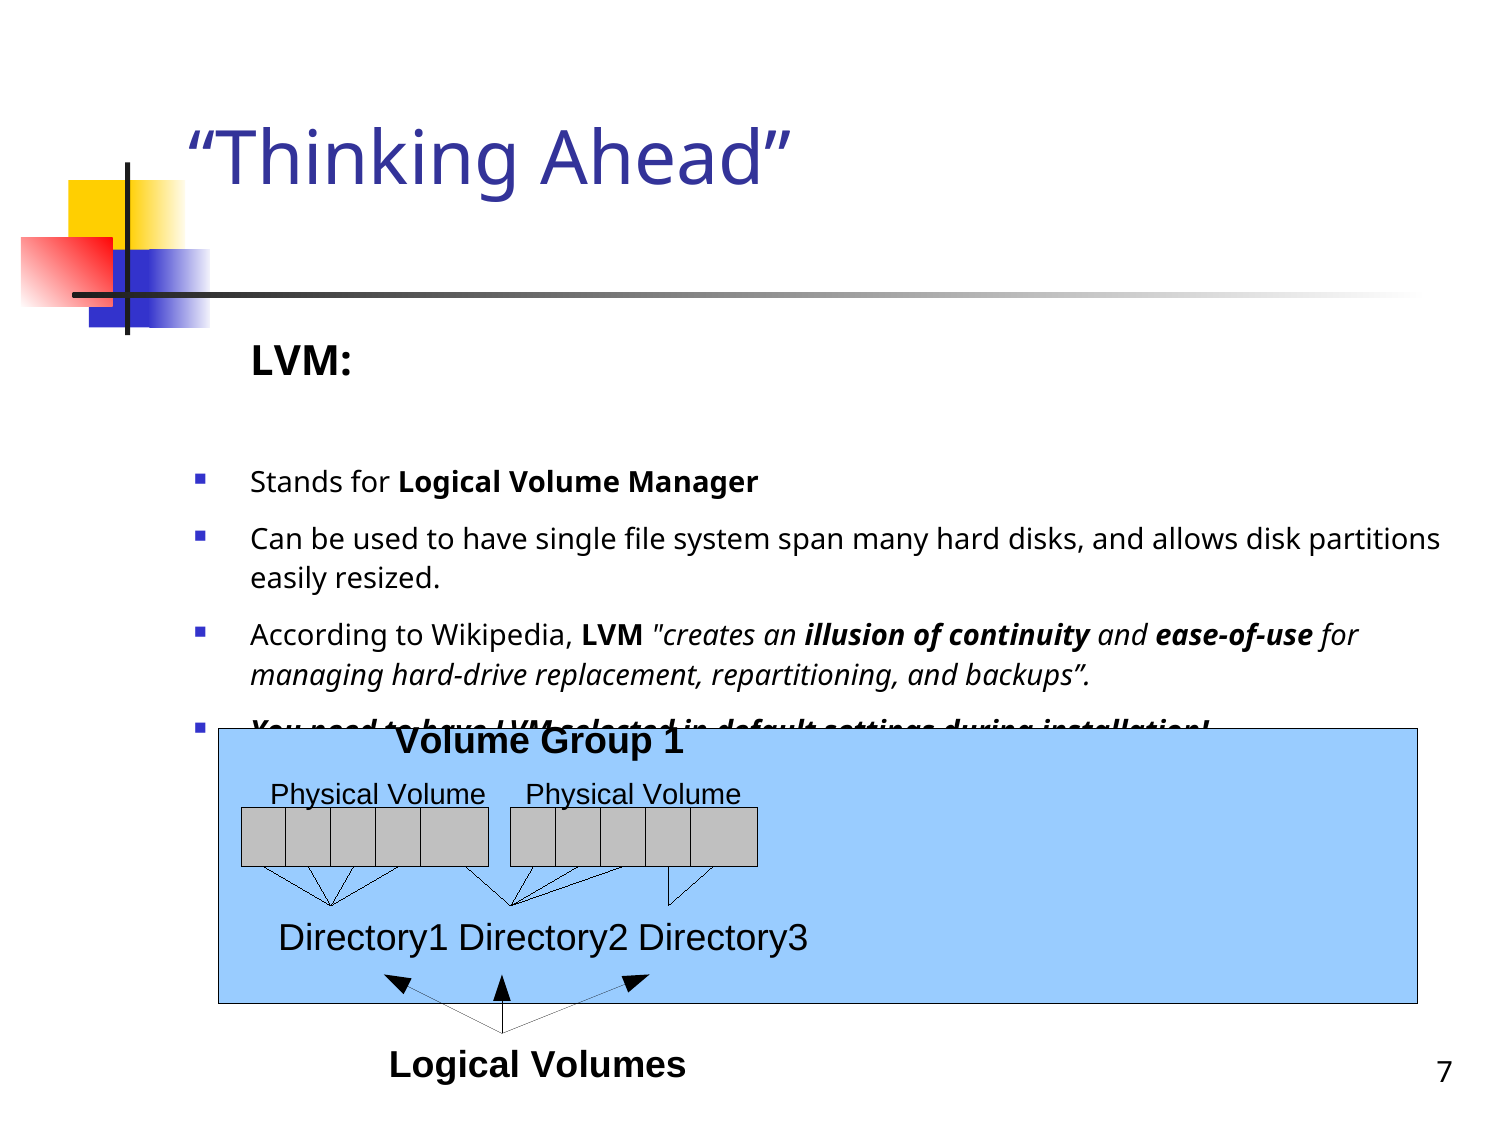

# “Thinking Ahead”
LVM:
Stands for Logical Volume Manager
Can be used to have single file system span many hard disks, and allows disk partitions easily resized.
According to Wikipedia, LVM "creates an illusion of continuity and ease-of-use for managing hard-drive replacement, repartitioning, and backups”.
You need to have LVM selected in default settings during installation!
Volume Group 1
Physical Volume
Physical Volume
Directory1
Directory2
Directory3
7
Logical Volumes